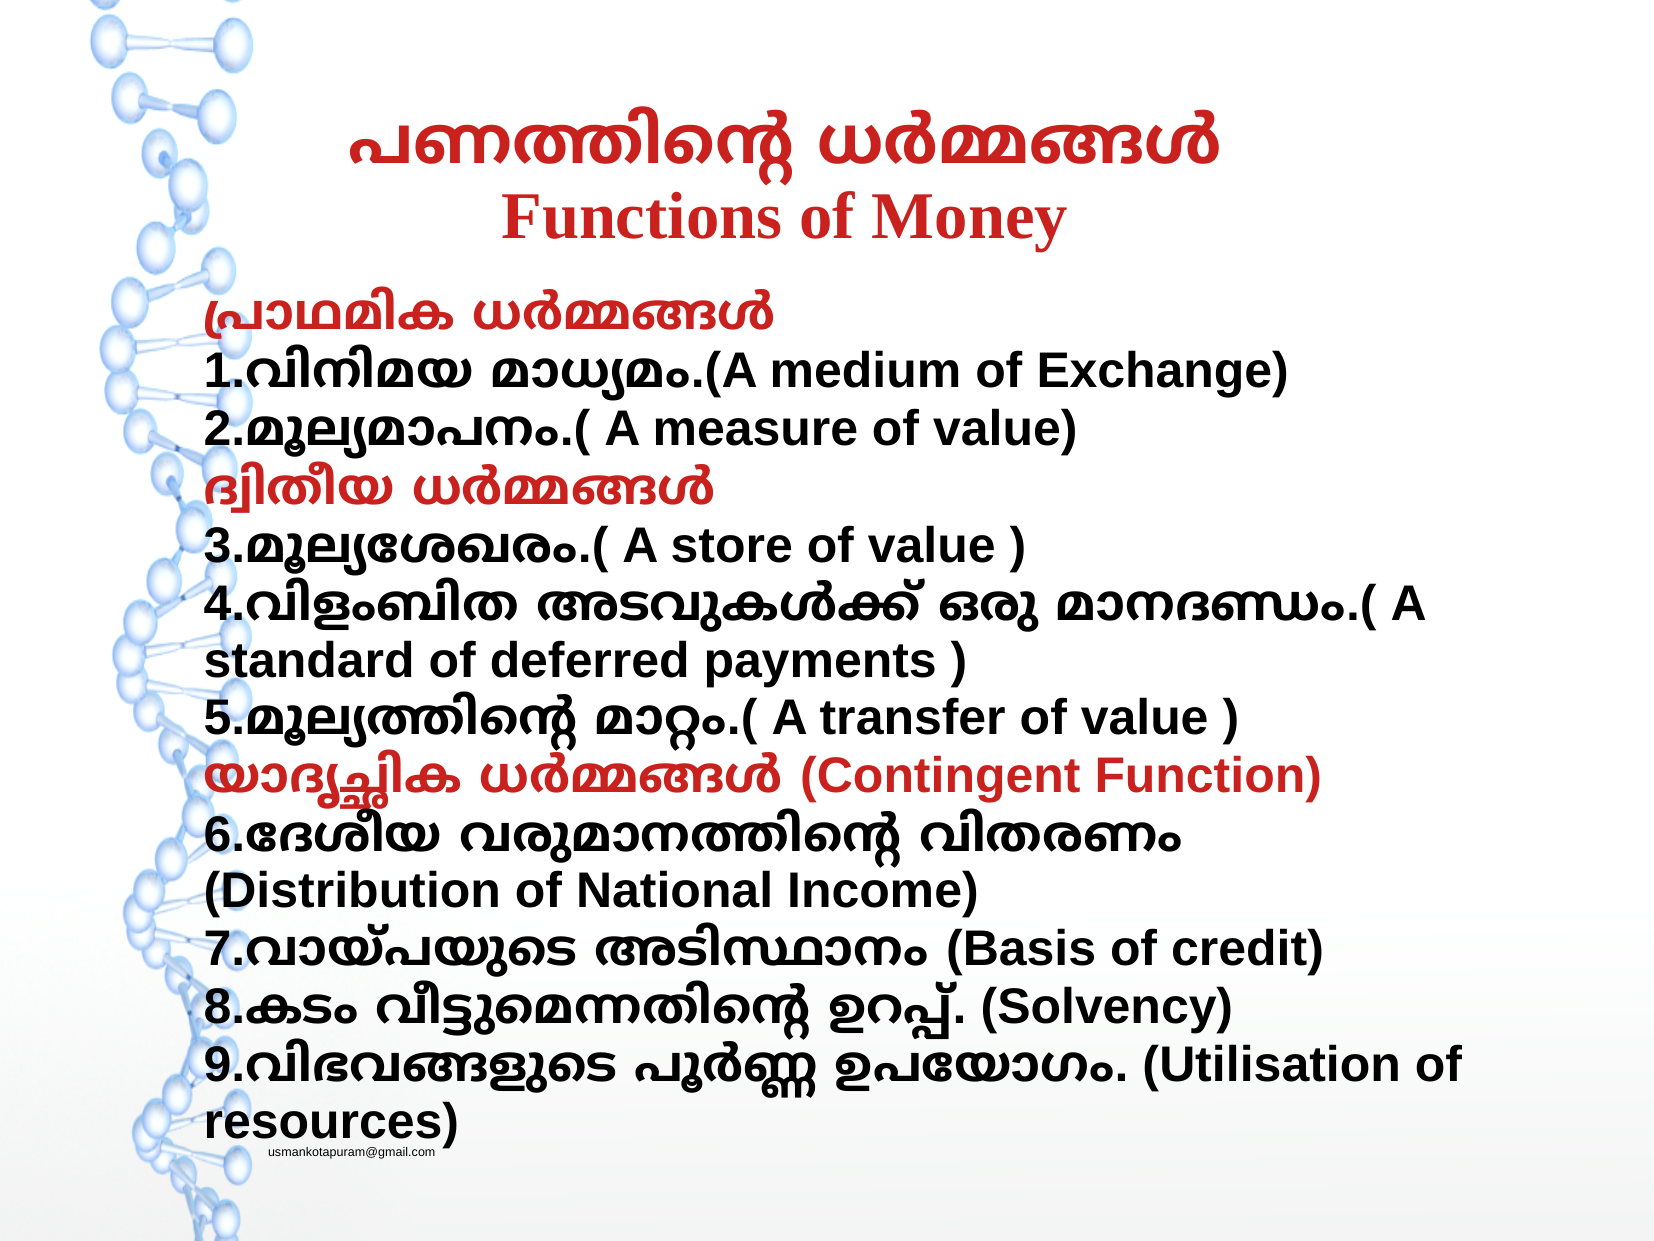

# പണത്തിന്റെ ധർമ്മങ്ങൾ Functions of Money
പ്രാഥമിക ധർമ്മങ്ങൾ
1.വിനിമയ മാധ്യമം.(A medium of Exchange)
2.മൂല്യമാപനം.( A measure of value)
ദ്വിതീയ ധർമ്മങ്ങൾ
3.മൂല്യശേഖരം.( A store of value )
4.വിളംബിത അടവുകൾക്ക് ഒരു മാനദണ്ഡം.( A standard of deferred payments )
5.മൂല്യത്തിന്റെ മാറ്റം.( A transfer of value )
യാദൃച്ഛിക ധർമ്മങ്ങൾ (Contingent Function)
6.ദേശീയ വരുമാനത്തിന്റെ വിതരണം (Distribution of National Income)
7.വായ്പയുടെ അടിസ്ഥാനം (Basis of credit)
8.കടം വീട്ടുമെന്നതിന്റെ ഉറപ്പ്. (Solvency)
9.വിഭവങ്ങളുടെ പൂർണ്ണ ഉപയോഗം. (Utilisation of resources)